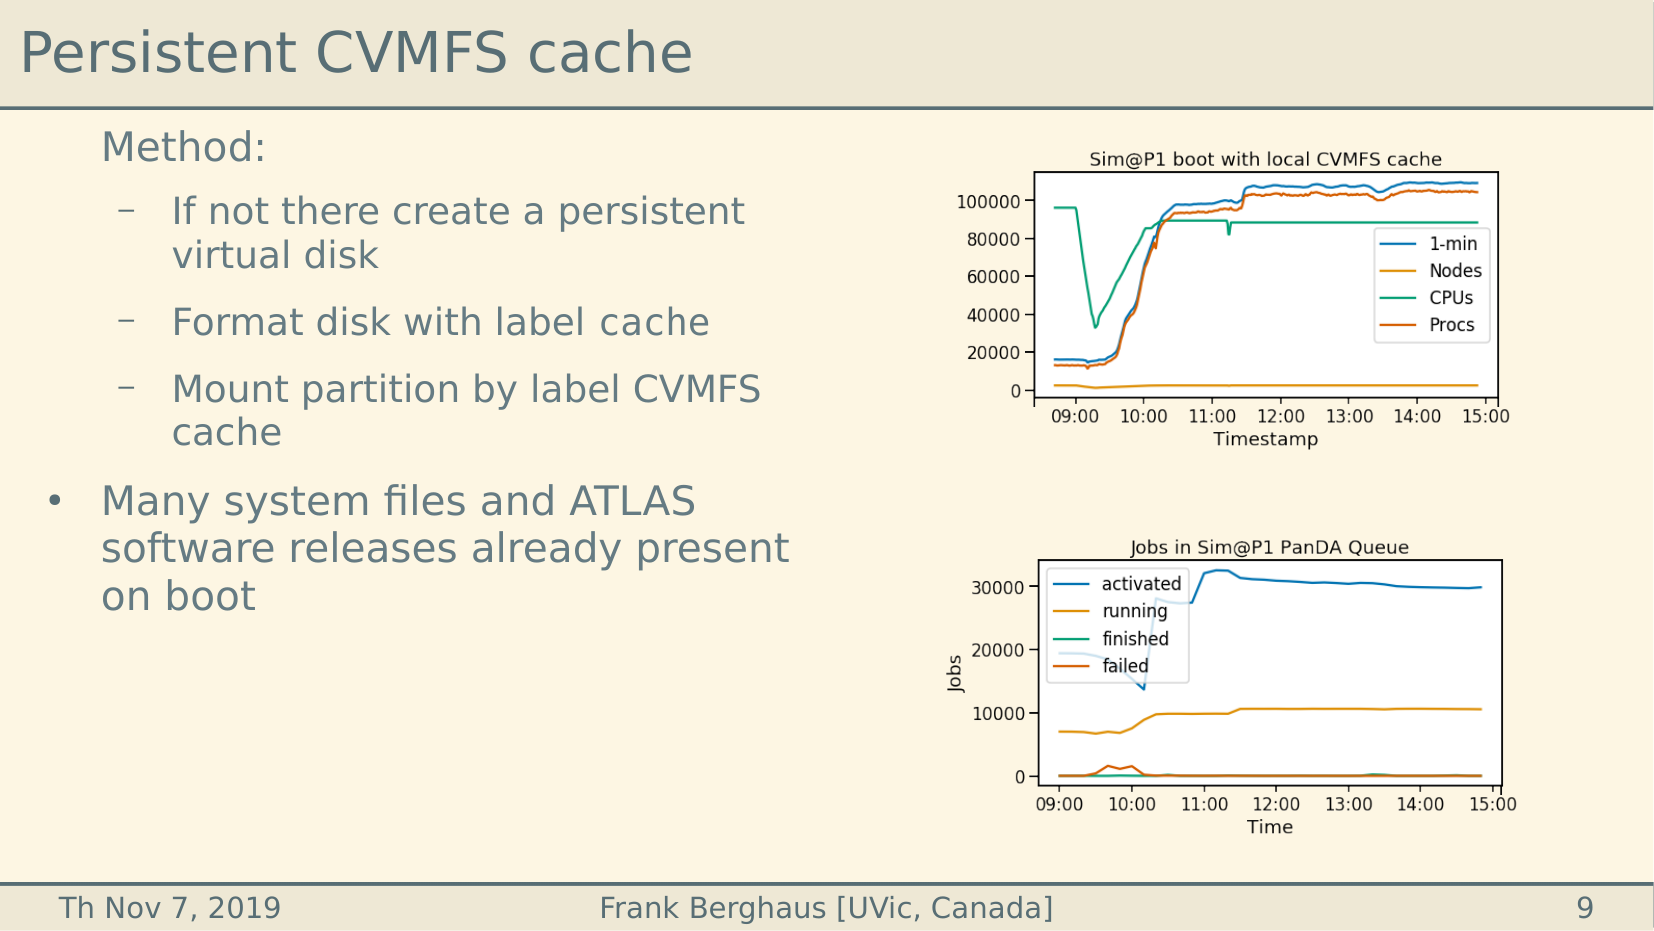

# Persistent CVMFS cache
Method:
If not there create a persistent virtual disk
Format disk with label cache
Mount partition by label CVMFS cache
Many system files and ATLAS software releases already present on boot
Th Nov 7, 2019
Frank Berghaus [UVic, Canada]
9